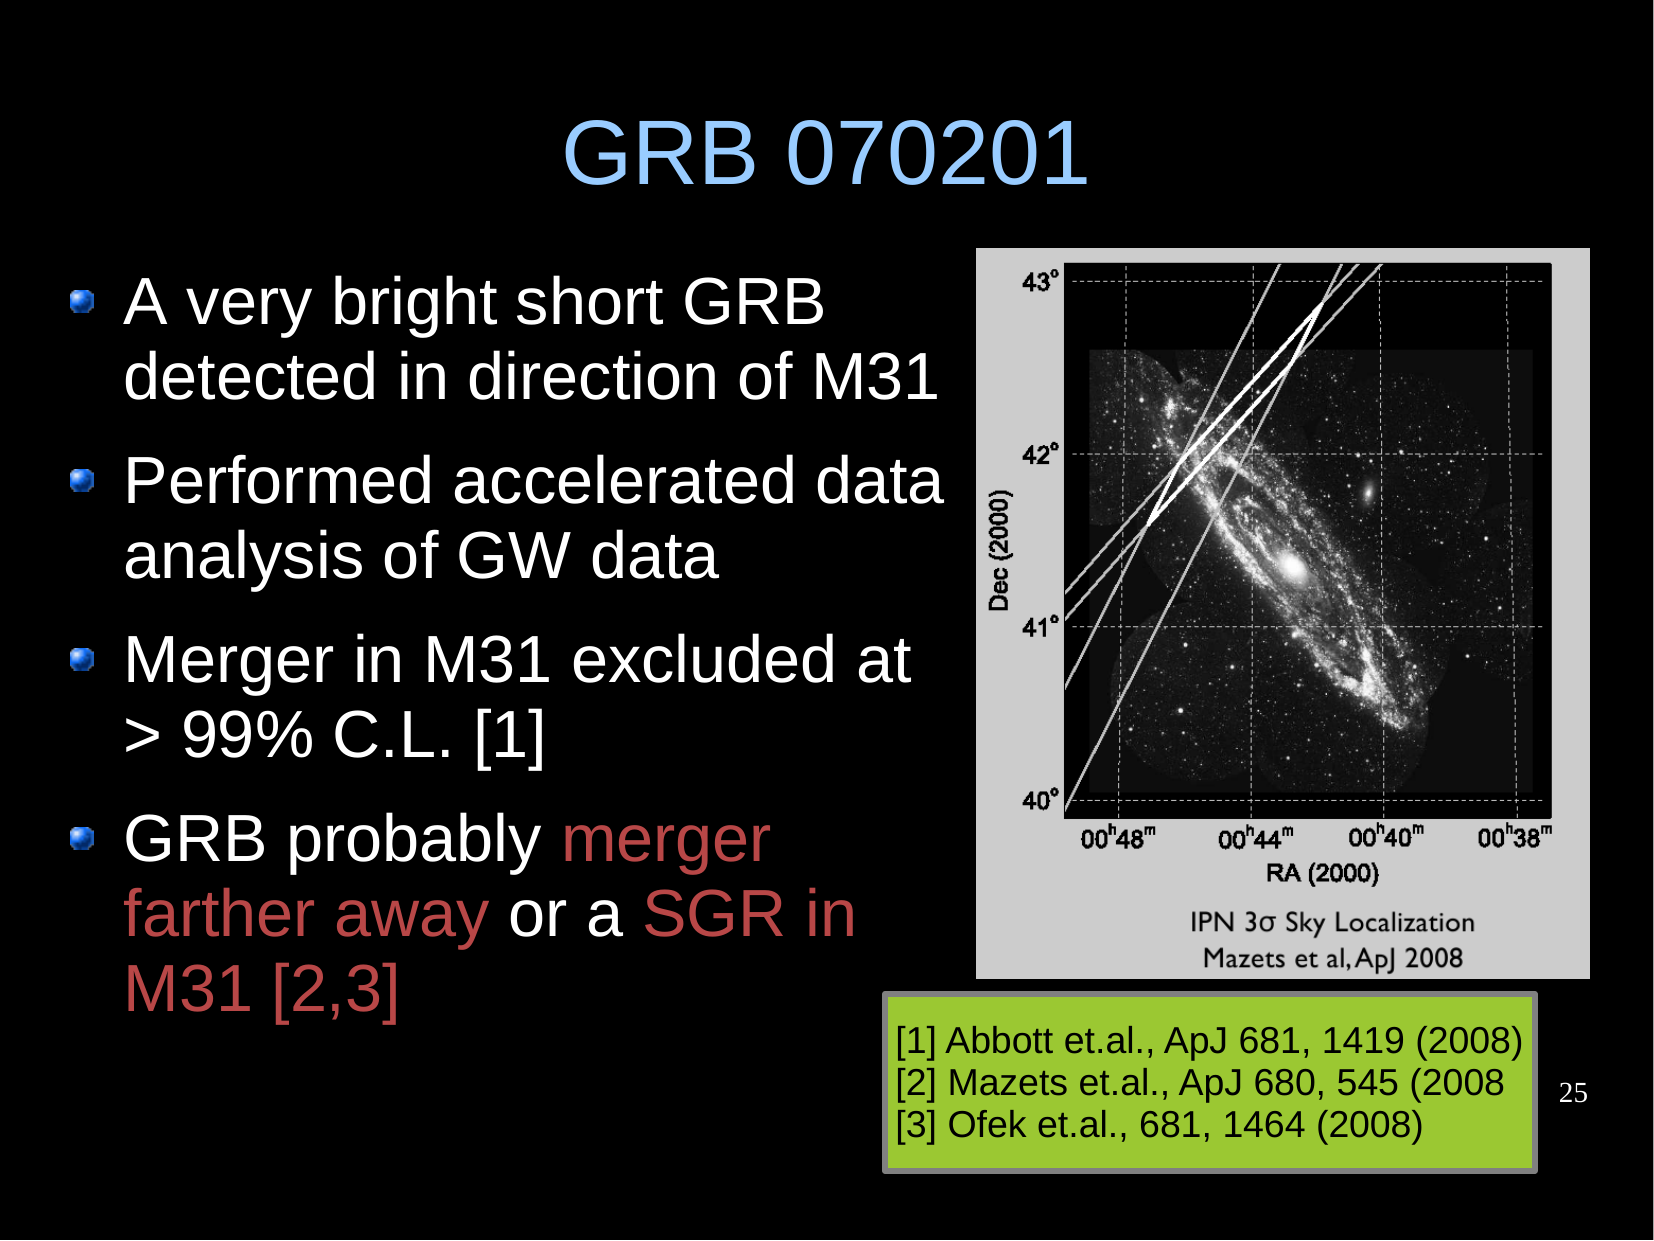

# GRB 070201
A very bright short GRB detected in direction of M31
Performed accelerated data analysis of GW data
Merger in M31 excluded at > 99% C.L. [1]
GRB probably merger farther away or a SGR in M31 [2,3]
[1] Abbott et.al., ApJ 681, 1419 (2008)
[2] Mazets et.al., ApJ 680, 545 (2008
[3] Ofek et.al., 681, 1464 (2008)
25